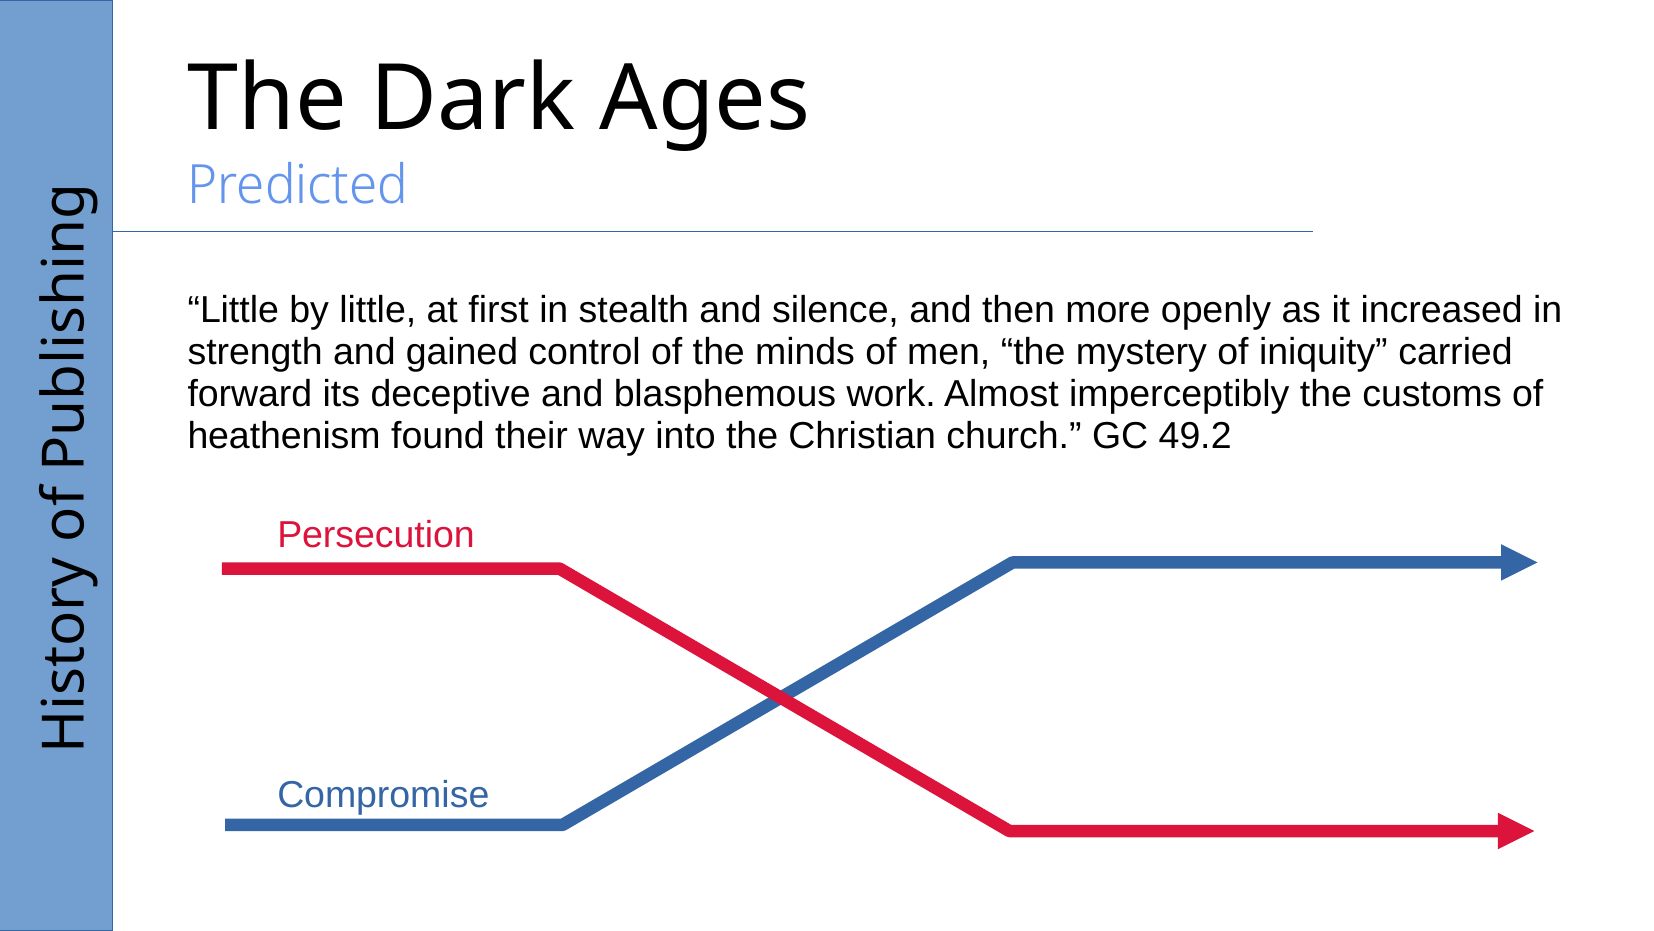

# The Dark Ages
Predicted
“Little by little, at first in stealth and silence, and then more openly as it increased in strength and gained control of the minds of men, “the mystery of iniquity” carried forward its deceptive and blasphemous work. Almost imperceptibly the customs of heathenism found their way into the Christian church.” GC 49.2
History of Publishing
Persecution
Compromise